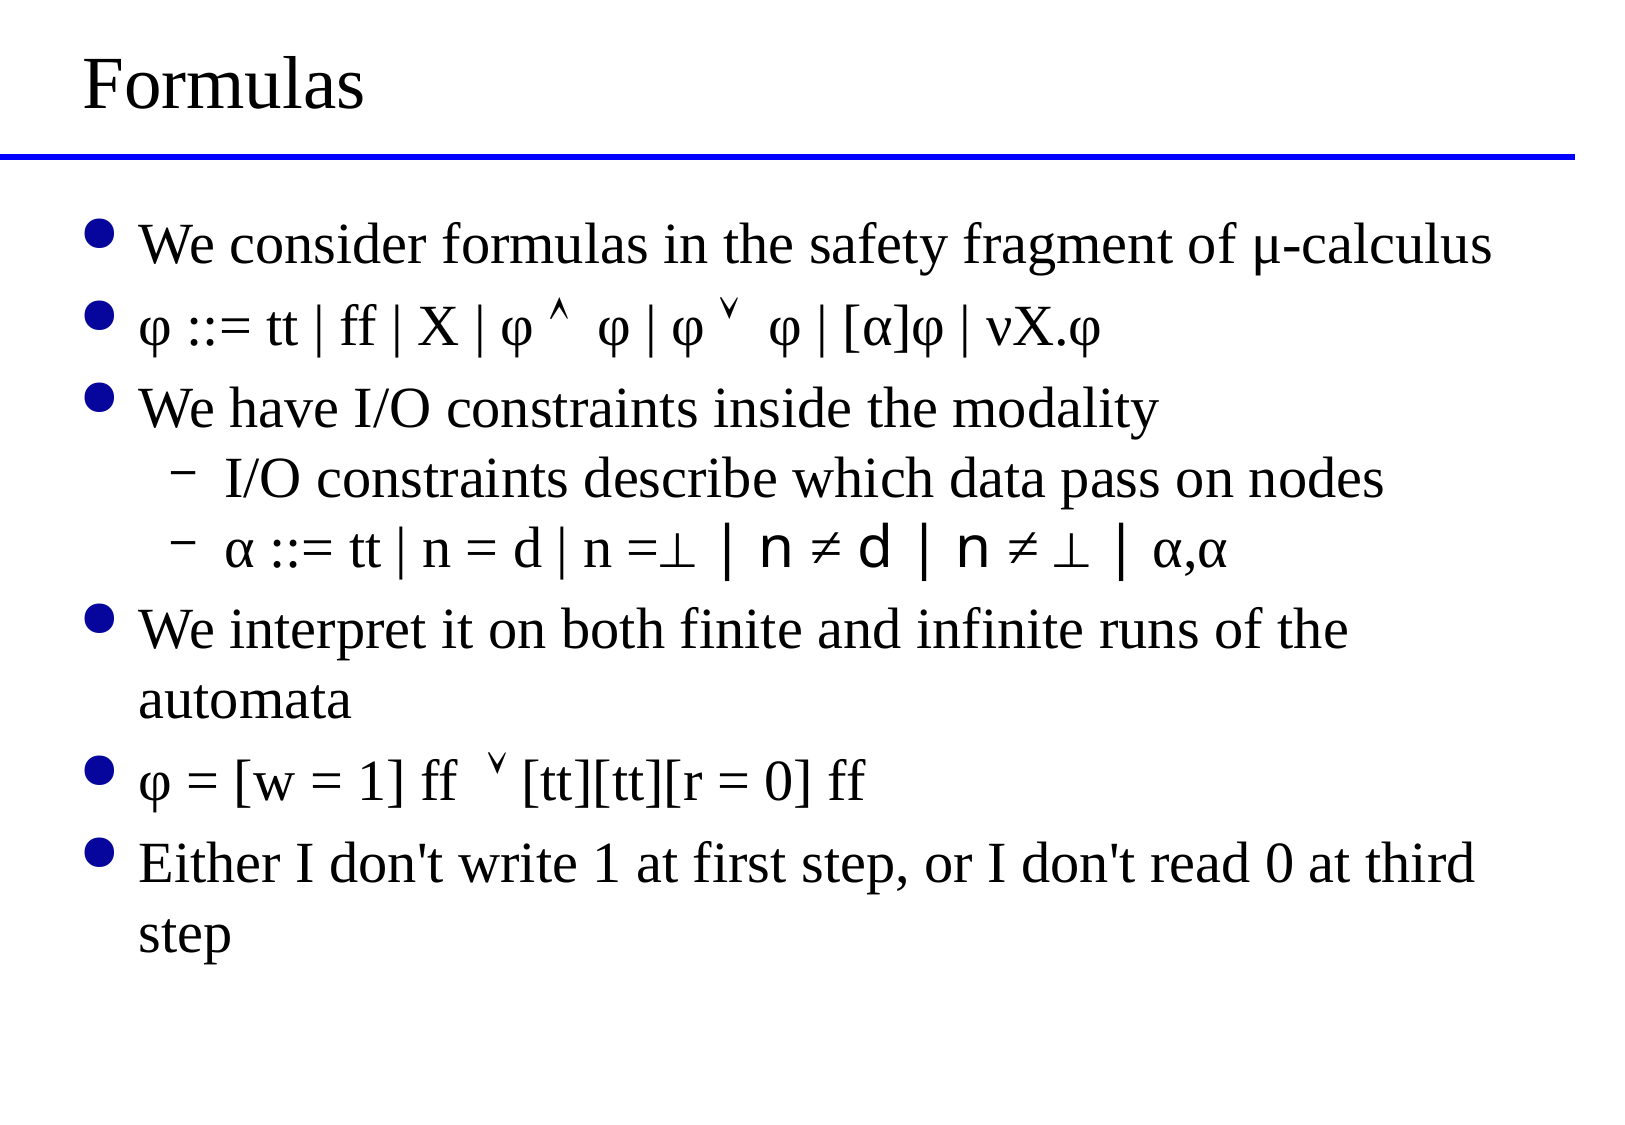

# Formulas
We consider formulas in the safety fragment of μ-calculus
φ ::= tt | ff | X | φ Ù φ | φ Ú φ | [α]φ | νX.φ
We have I/O constraints inside the modality
I/O constraints describe which data pass on nodes
α ::= tt | n = d | n =⟂ | n ≠ d | n ≠ ⟂ | α,α
We interpret it on both finite and infinite runs of the automata
φ = [w = 1] ff Ú [tt][tt][r = 0] ff
Either I don't write 1 at first step, or I don't read 0 at third step